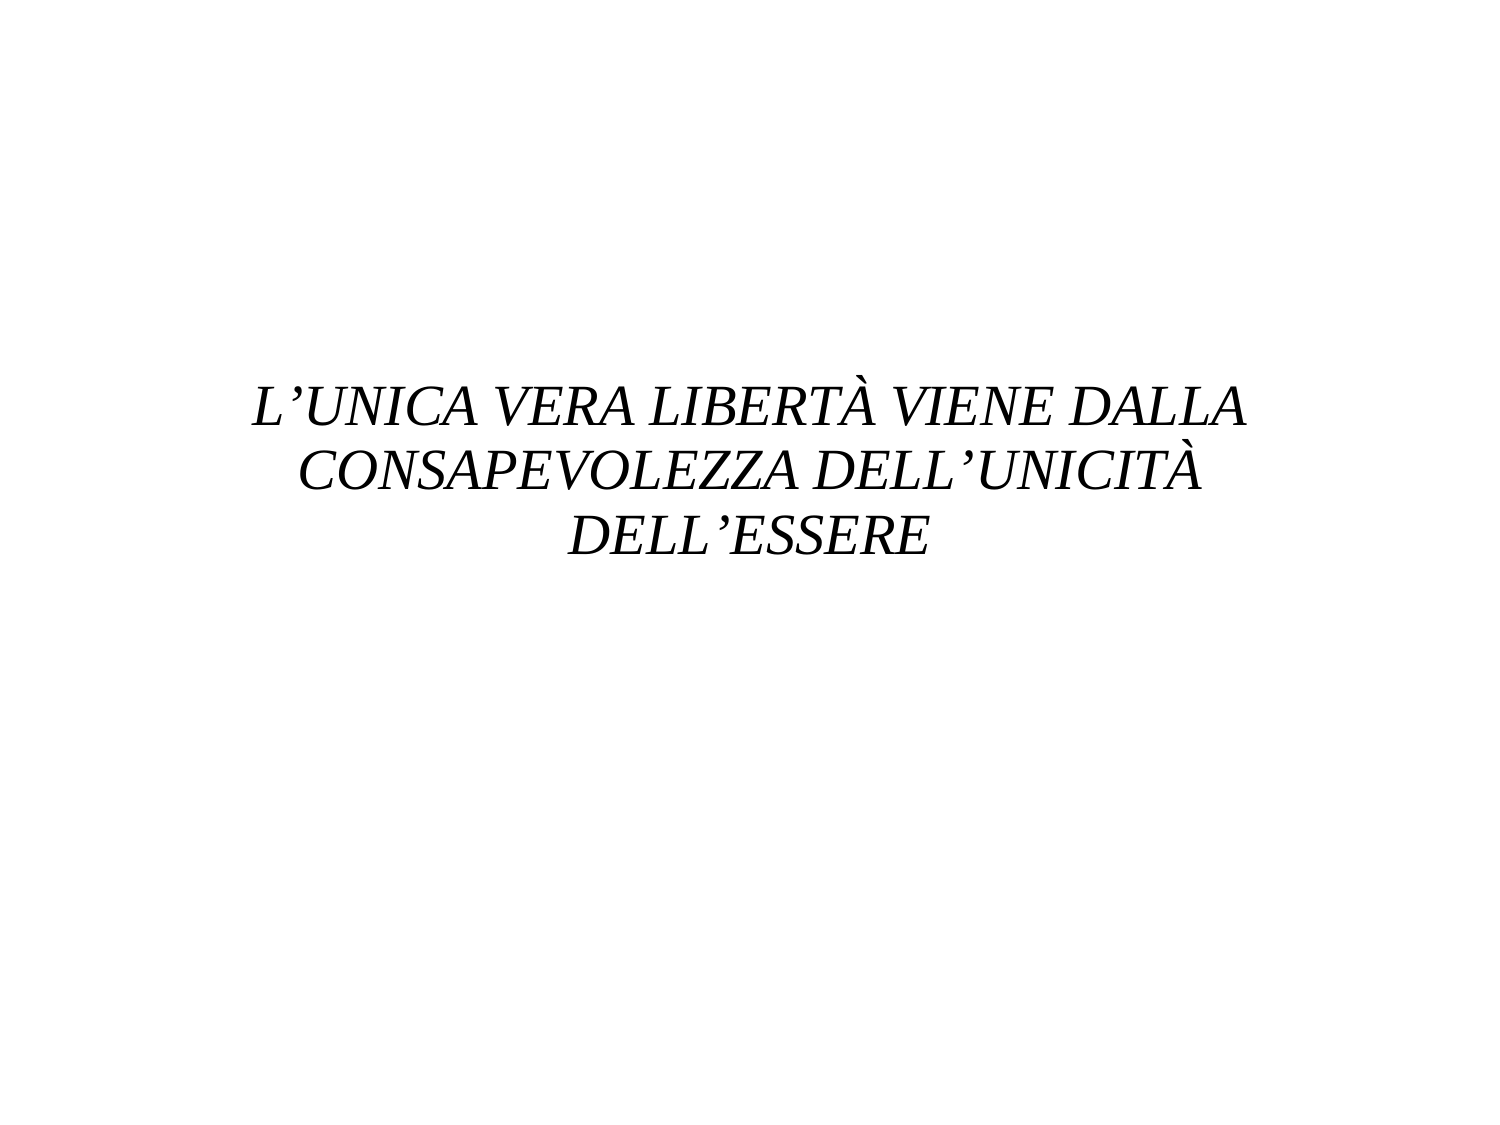

# L’UNICA VERA LIBERTÀ VIENE DALLA CONSAPEVOLEZZA DELL’UNICITÀ DELL’ESSERE